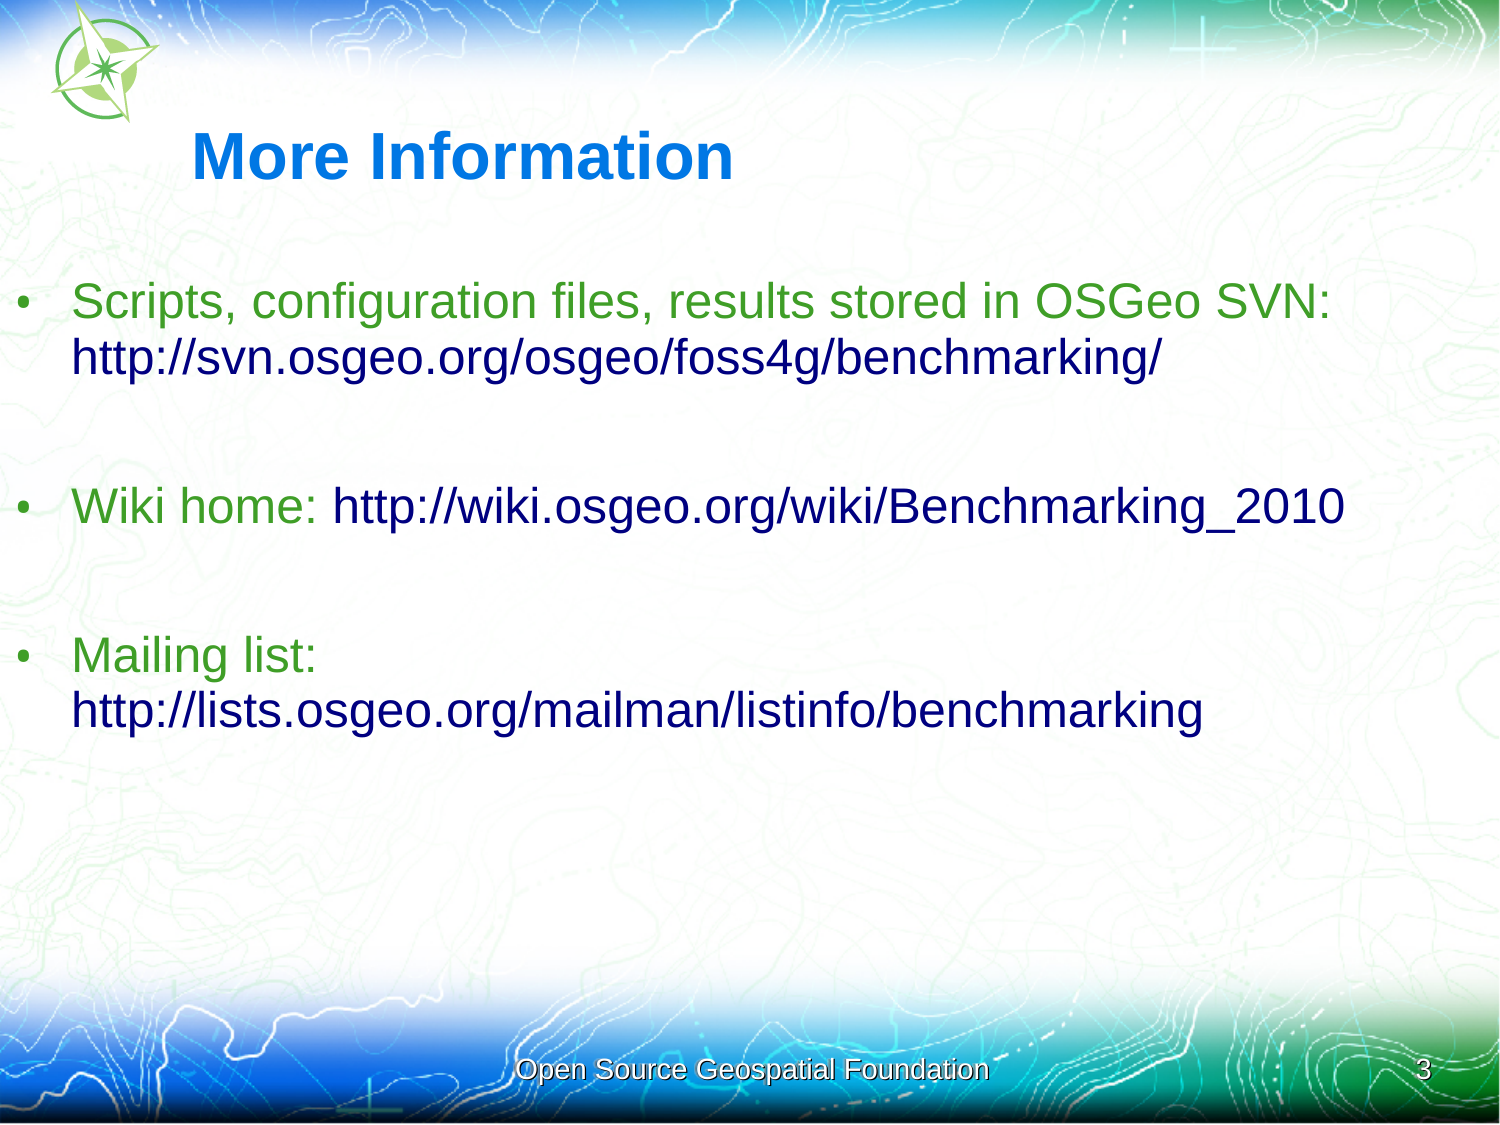

# More Information
Scripts, configuration files, results stored in OSGeo SVN:
http://svn.osgeo.org/osgeo/foss4g/benchmarking/
Wiki home: http://wiki.osgeo.org/wiki/Benchmarking_2010
Mailing list: http://lists.osgeo.org/mailman/listinfo/benchmarking
Open Source Geospatial Foundation
3